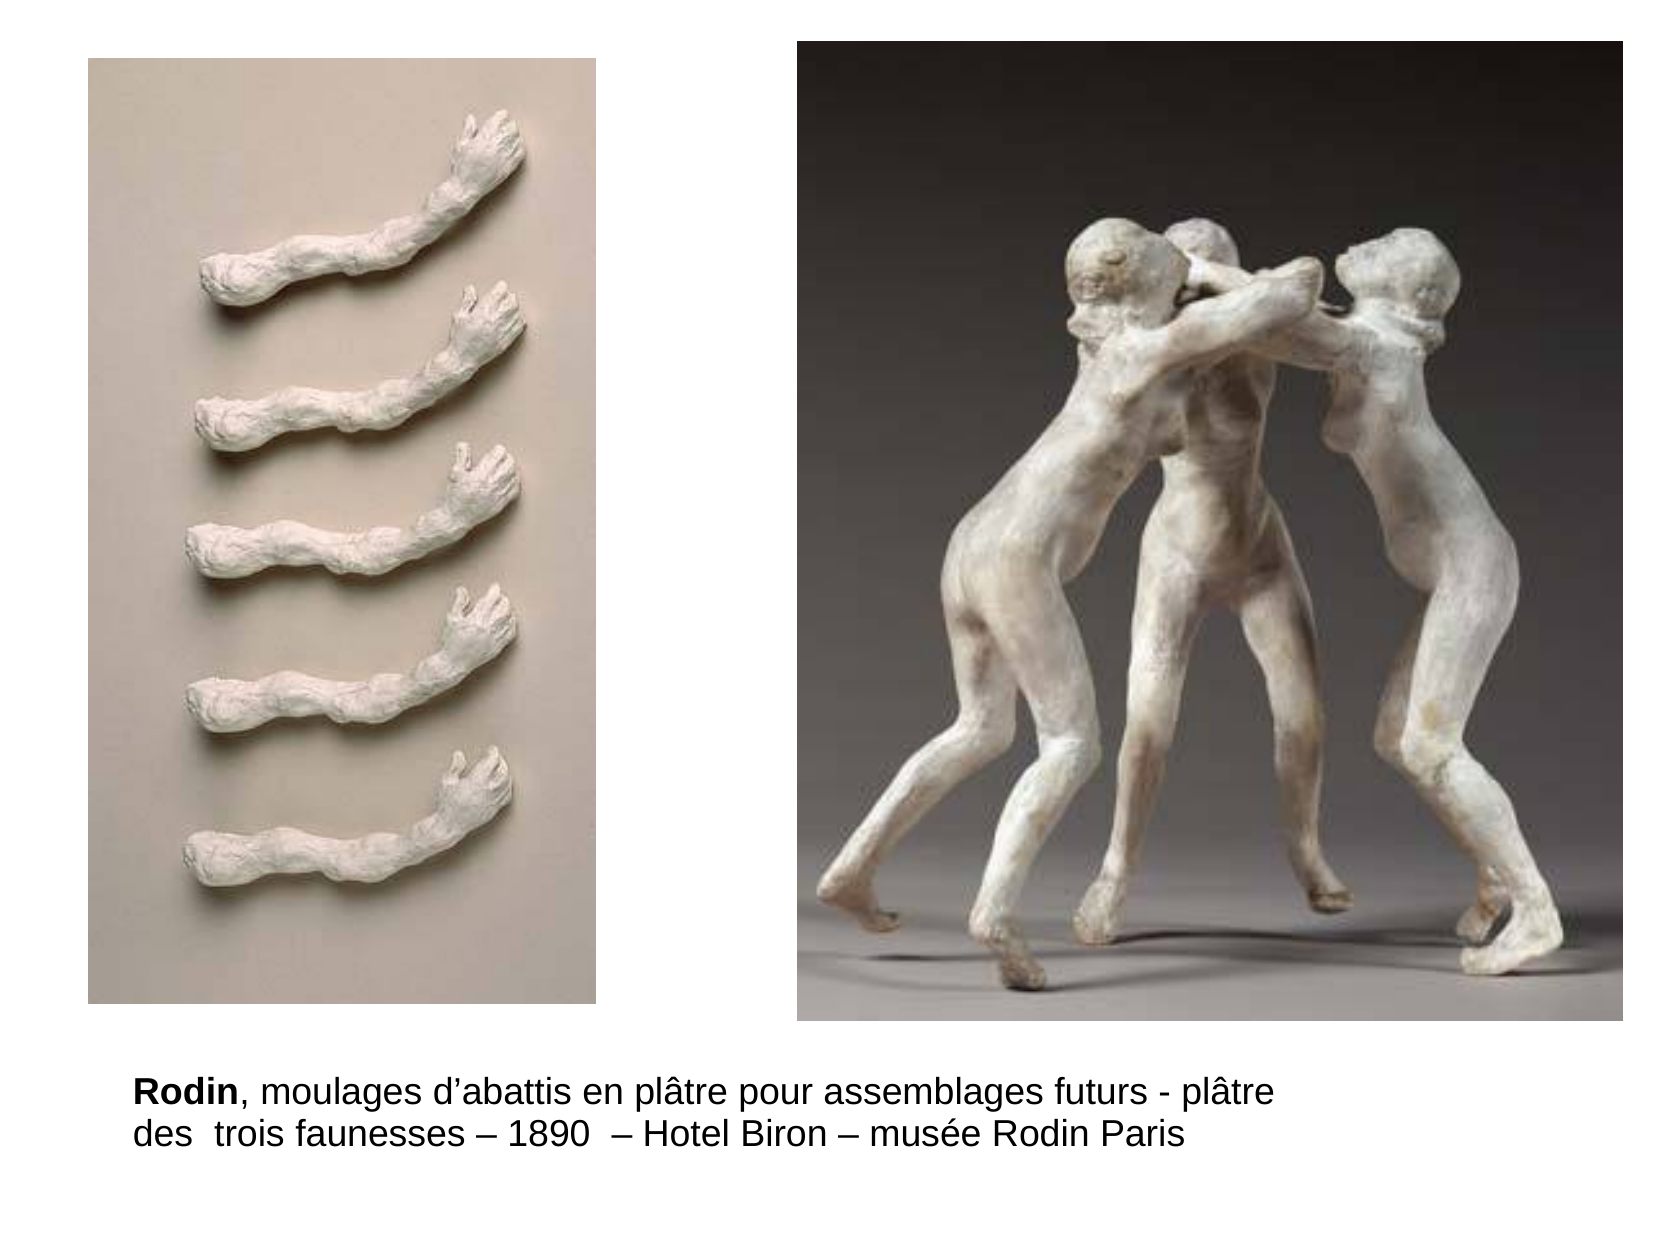

Rodin, moulages d’abattis en plâtre pour assemblages futurs - plâtre
des trois faunesses – 1890 – Hotel Biron – musée Rodin Paris